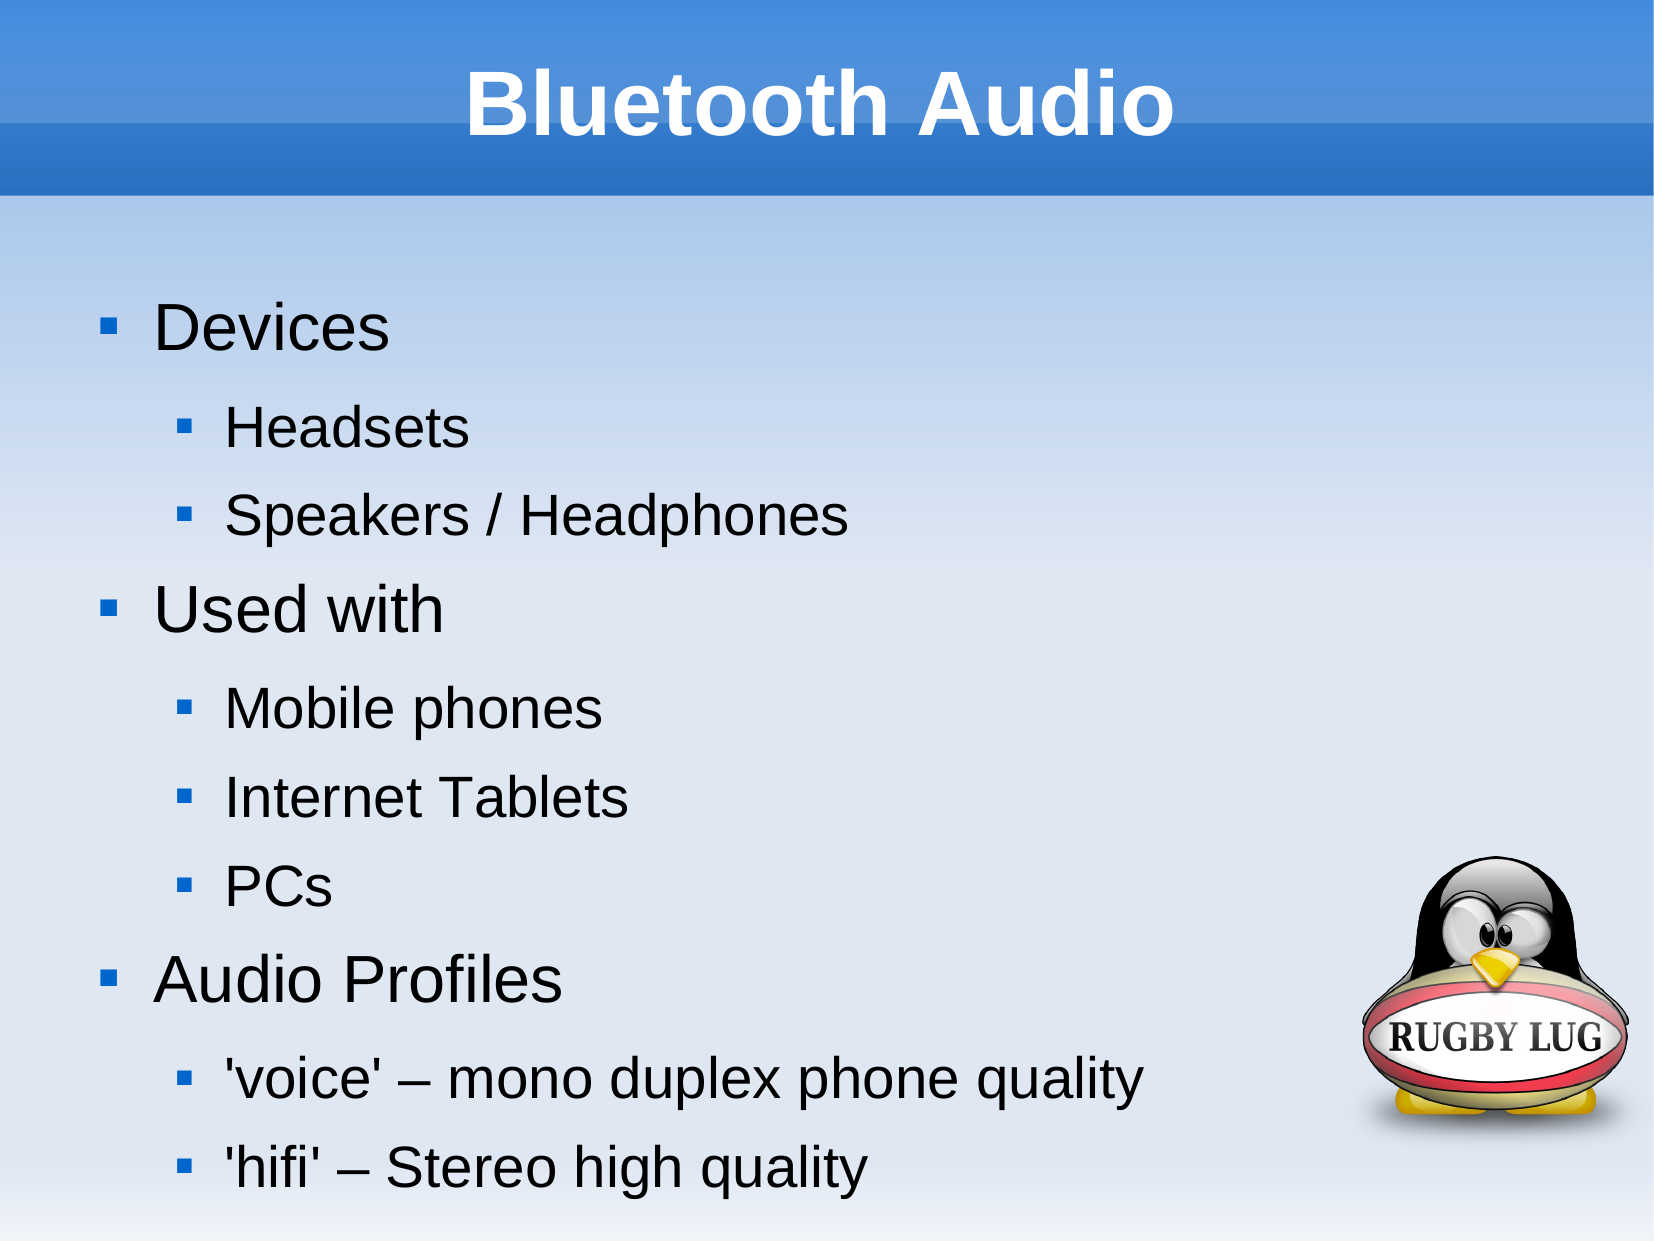

# Bluetooth Audio
Devices
Headsets
Speakers / Headphones
Used with
Mobile phones
Internet Tablets
PCs
Audio Profiles
'voice' – mono duplex phone quality
'hifi' – Stereo high quality